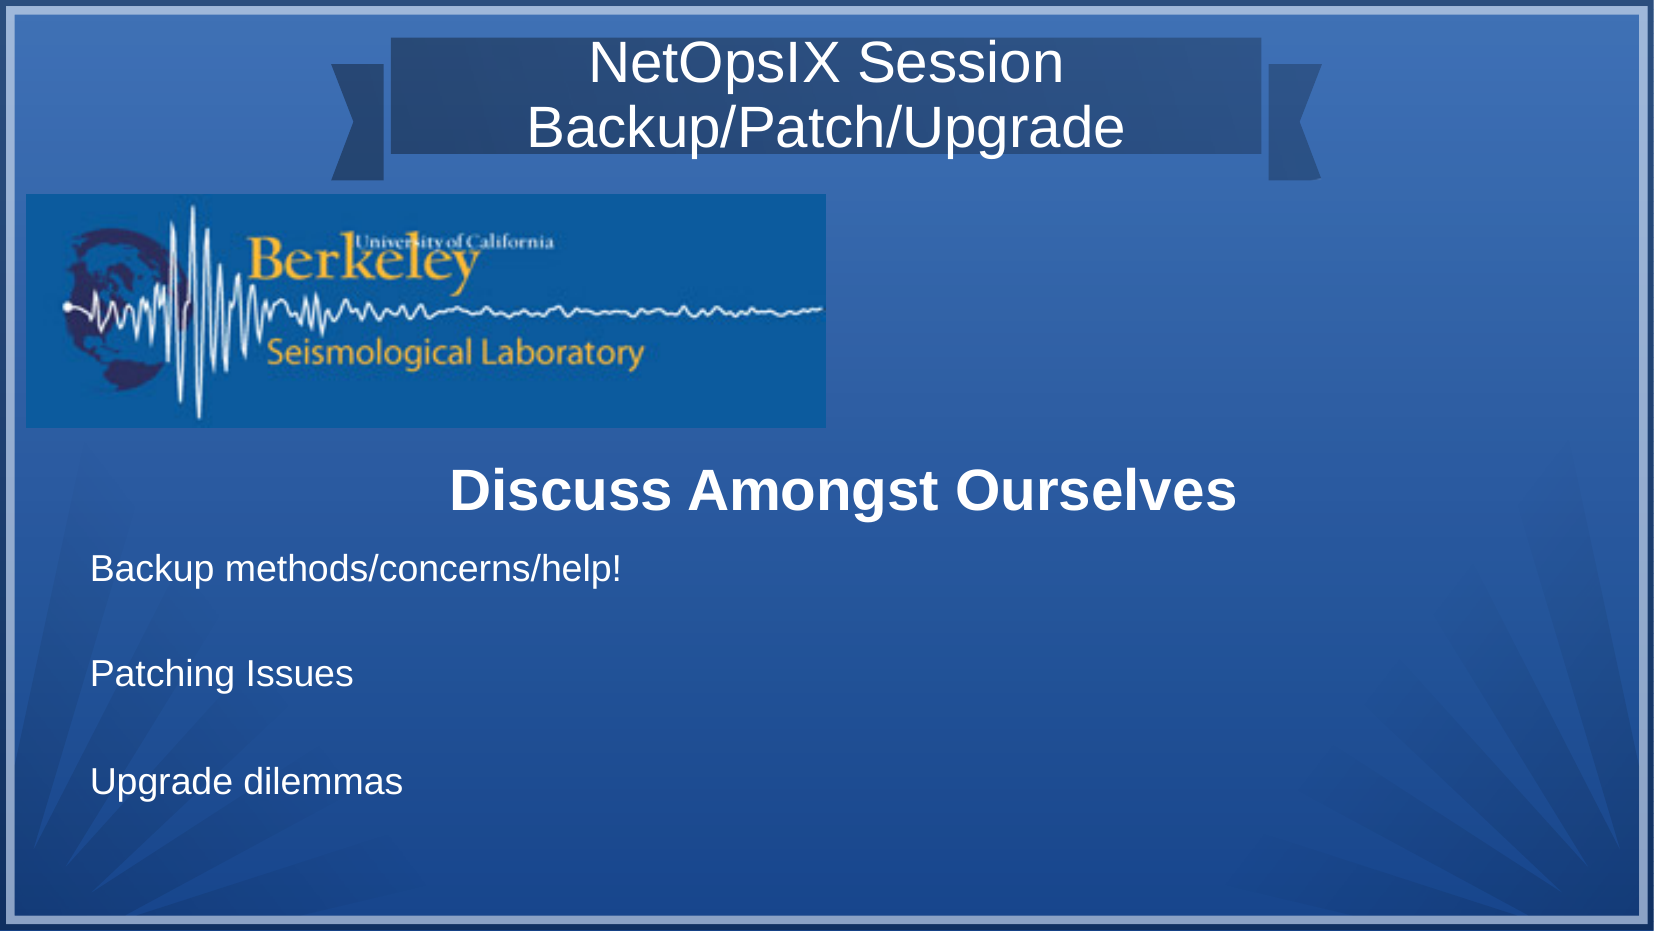

# NetOpsIX Session Backup/Patch/Upgrade
 Discuss Amongst Ourselves
Backup methods/concerns/help!
Patching Issues
Upgrade dilemmas